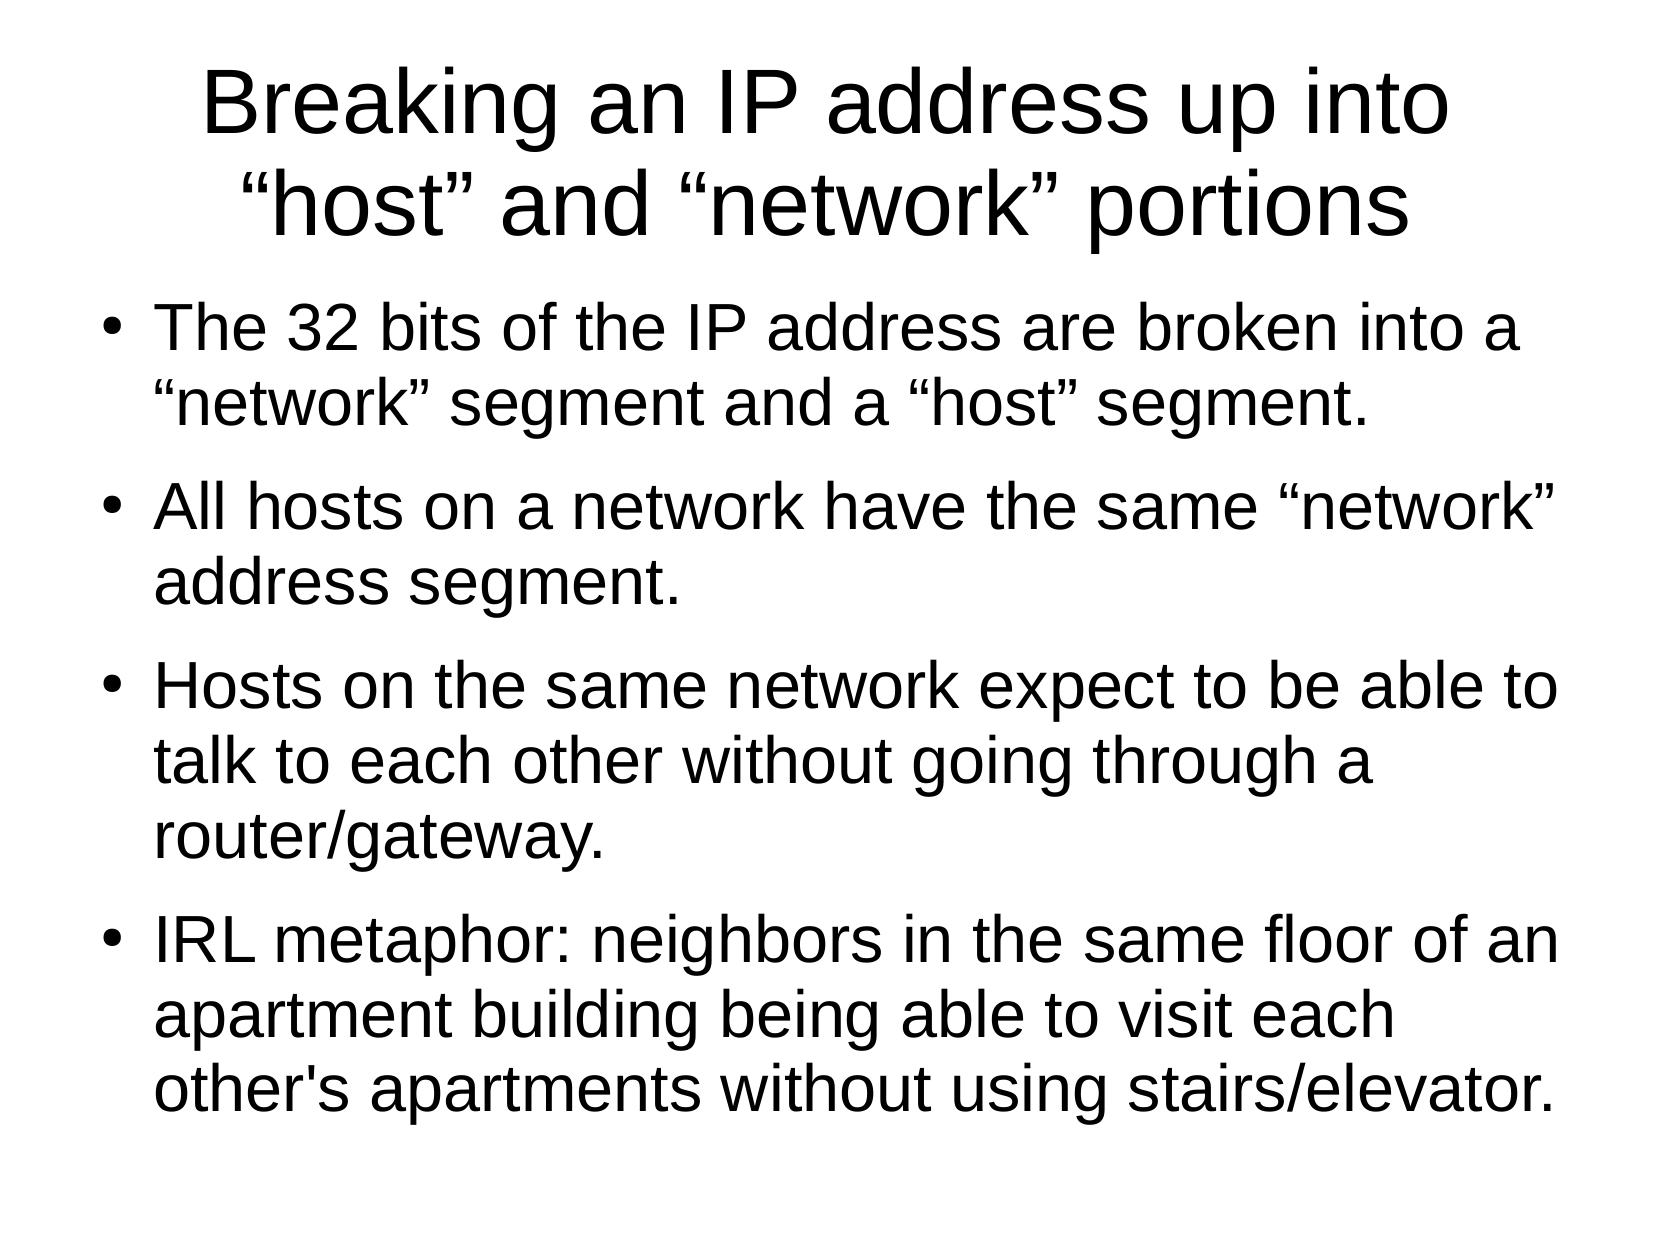

# Breaking an IP address up into “host” and “network” portions
The 32 bits of the IP address are broken into a “network” segment and a “host” segment.
All hosts on a network have the same “network” address segment.
Hosts on the same network expect to be able to talk to each other without going through a router/gateway.
IRL metaphor: neighbors in the same floor of an apartment building being able to visit each other's apartments without using stairs/elevator.